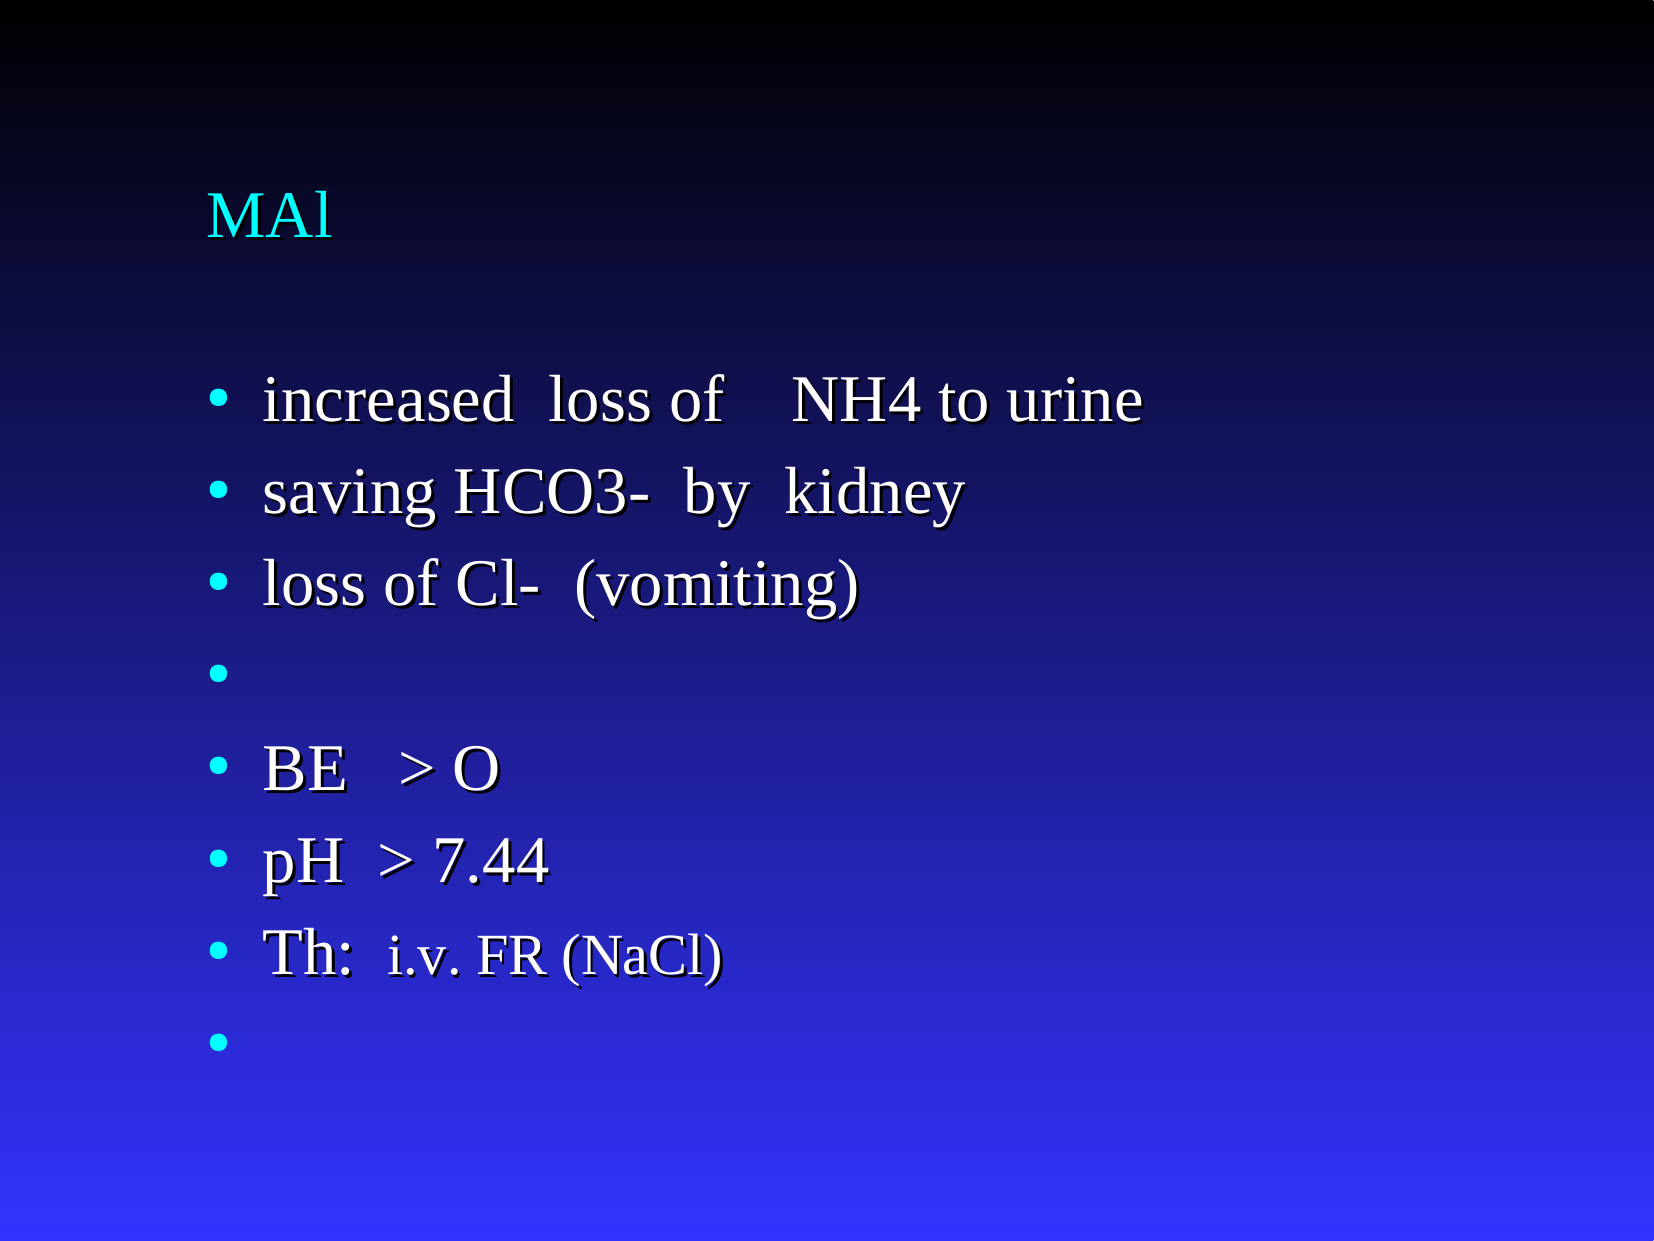

# MAl
increased loss of NH4 to urine
saving HCO3- by kidney
loss of Cl- (vomiting)
BE > O
pH > 7.44
Th: i.v. FR (NaCl)